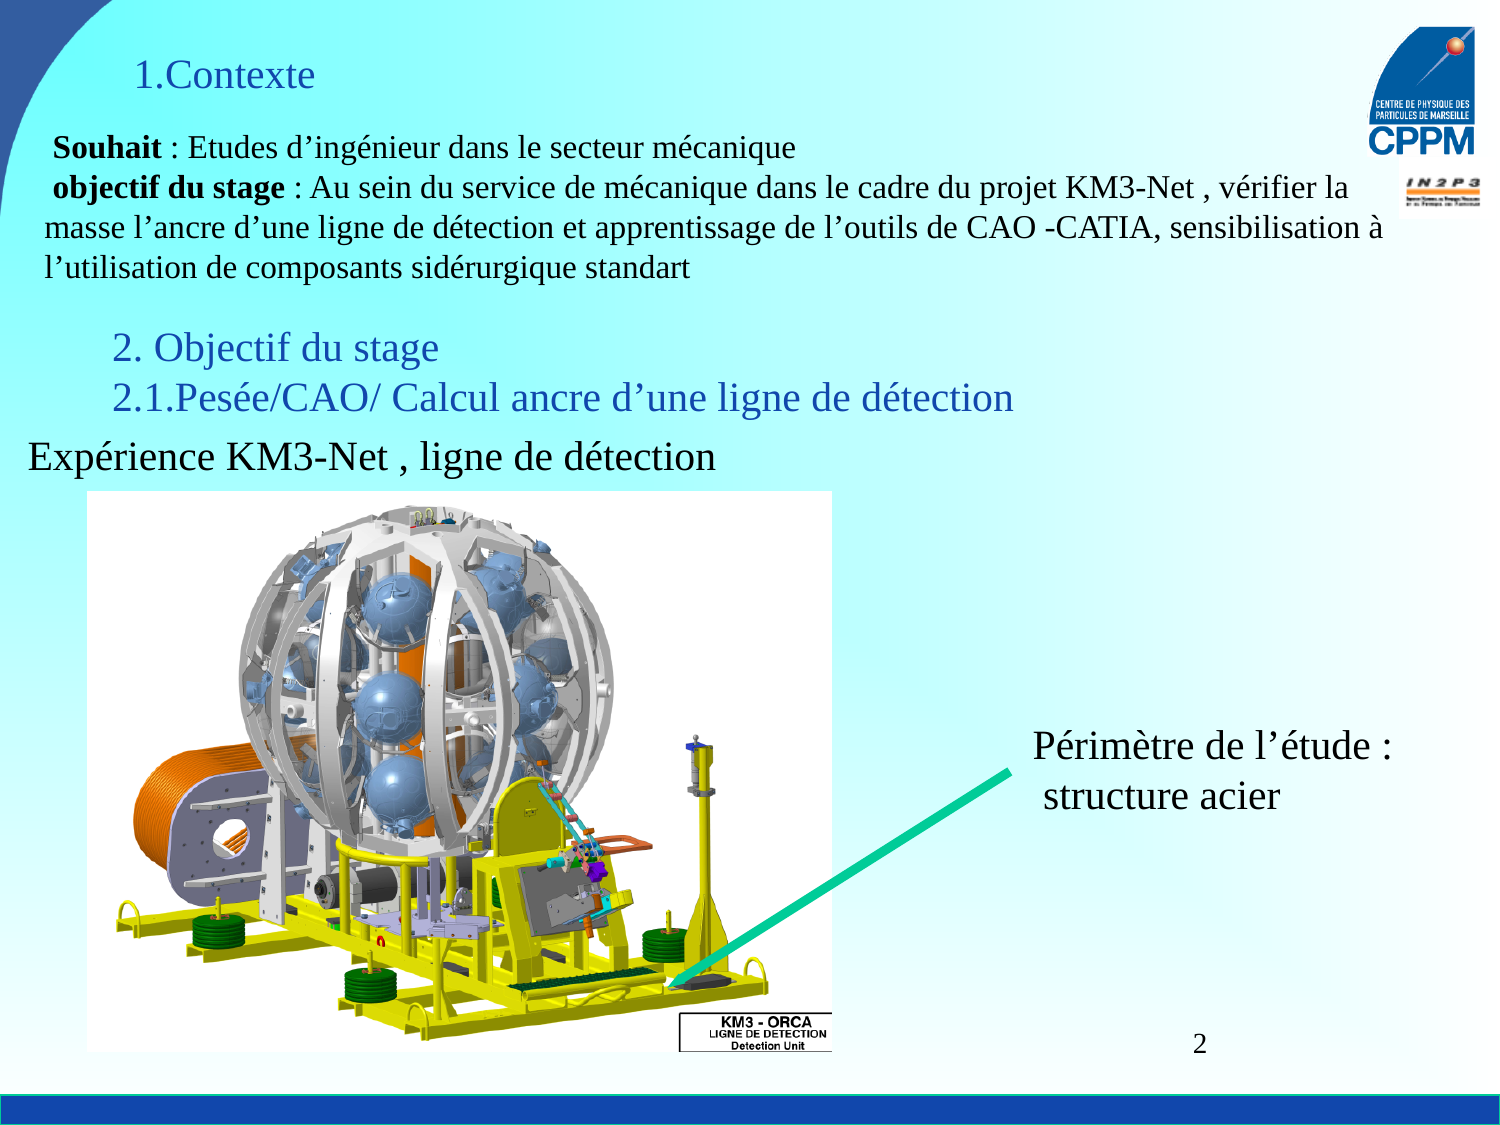

Contexte
 Souhait : Etudes d’ingénieur dans le secteur mécanique
 objectif du stage : Au sein du service de mécanique dans le cadre du projet KM3-Net , vérifier la masse l’ancre d’une ligne de détection et apprentissage de l’outils de CAO -CATIA, sensibilisation à l’utilisation de composants sidérurgique standart
2. Objectif du stage
2.1.Pesée/CAO/ Calcul ancre d’une ligne de détection
Expérience KM3-Net , ligne de détection
Périmètre de l’étude :
 structure acier